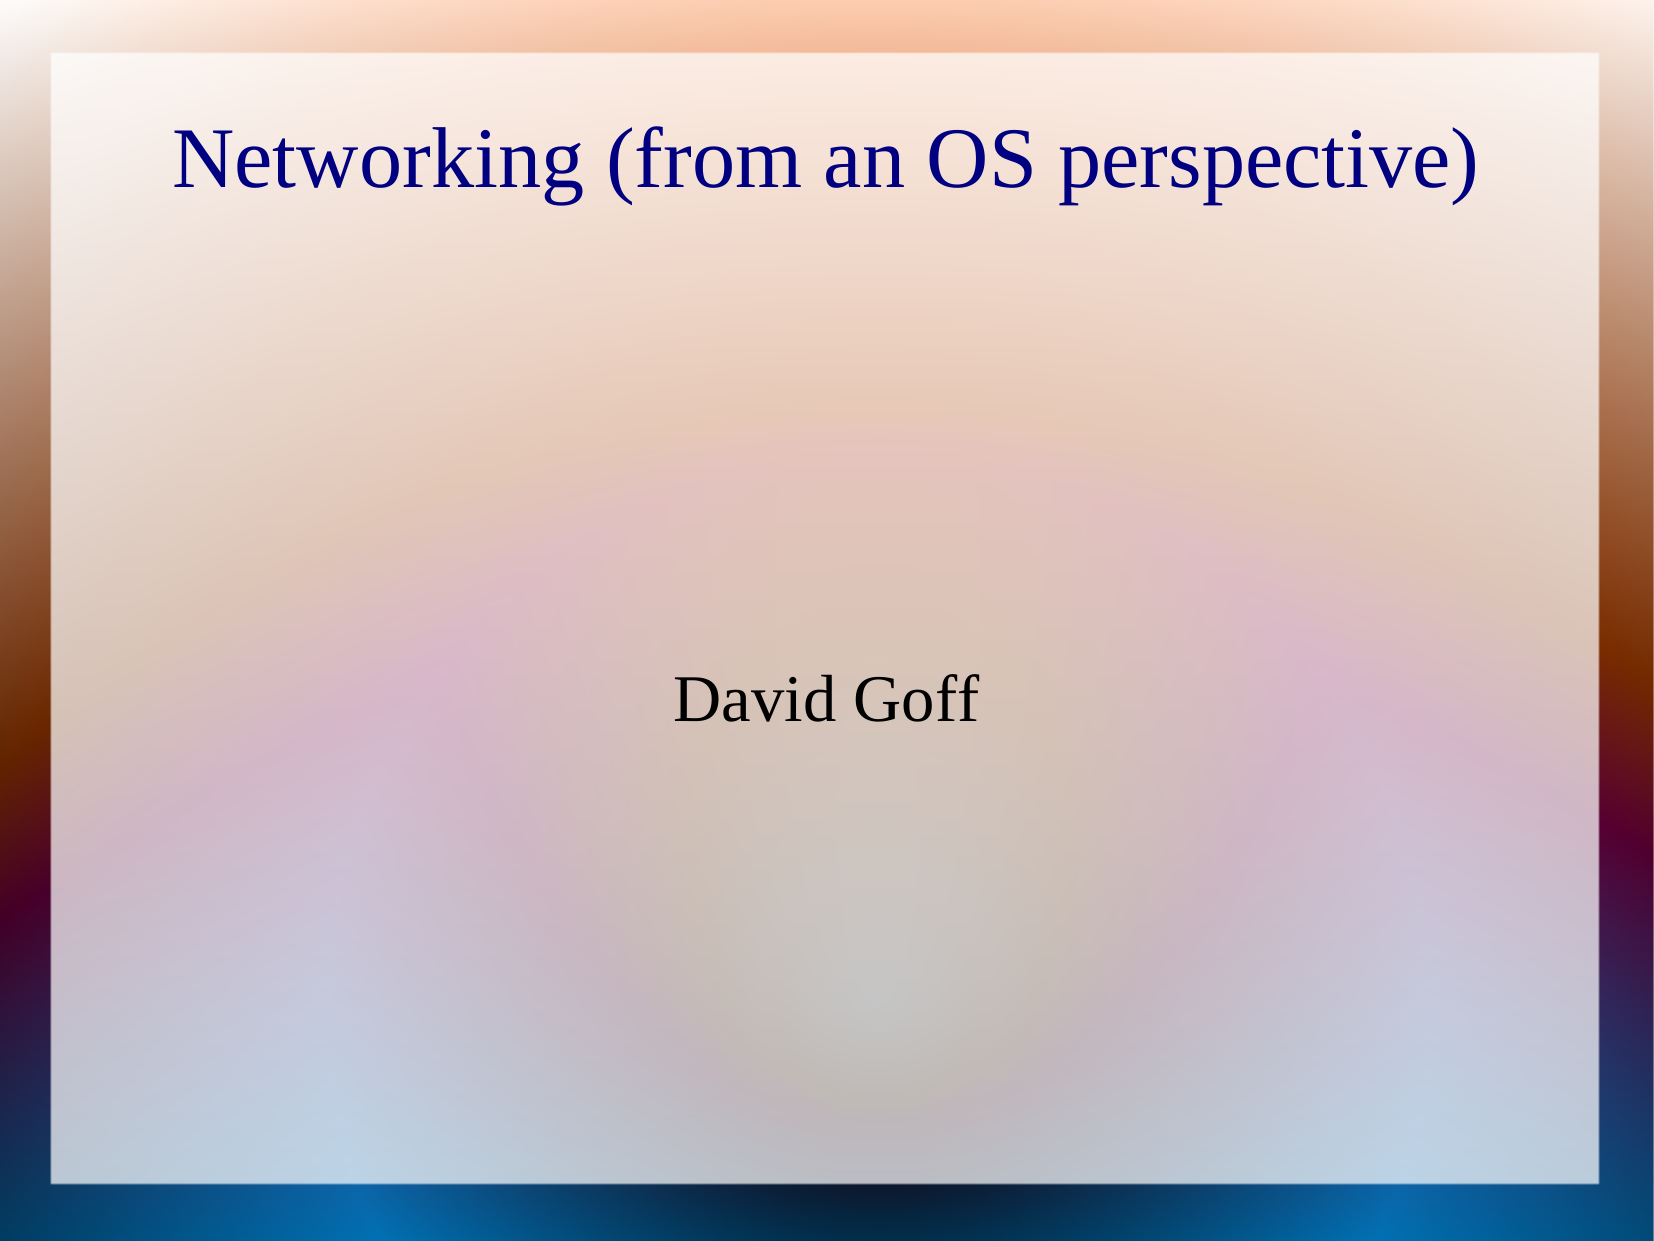

# Networking (from an OS perspective)
David Goff